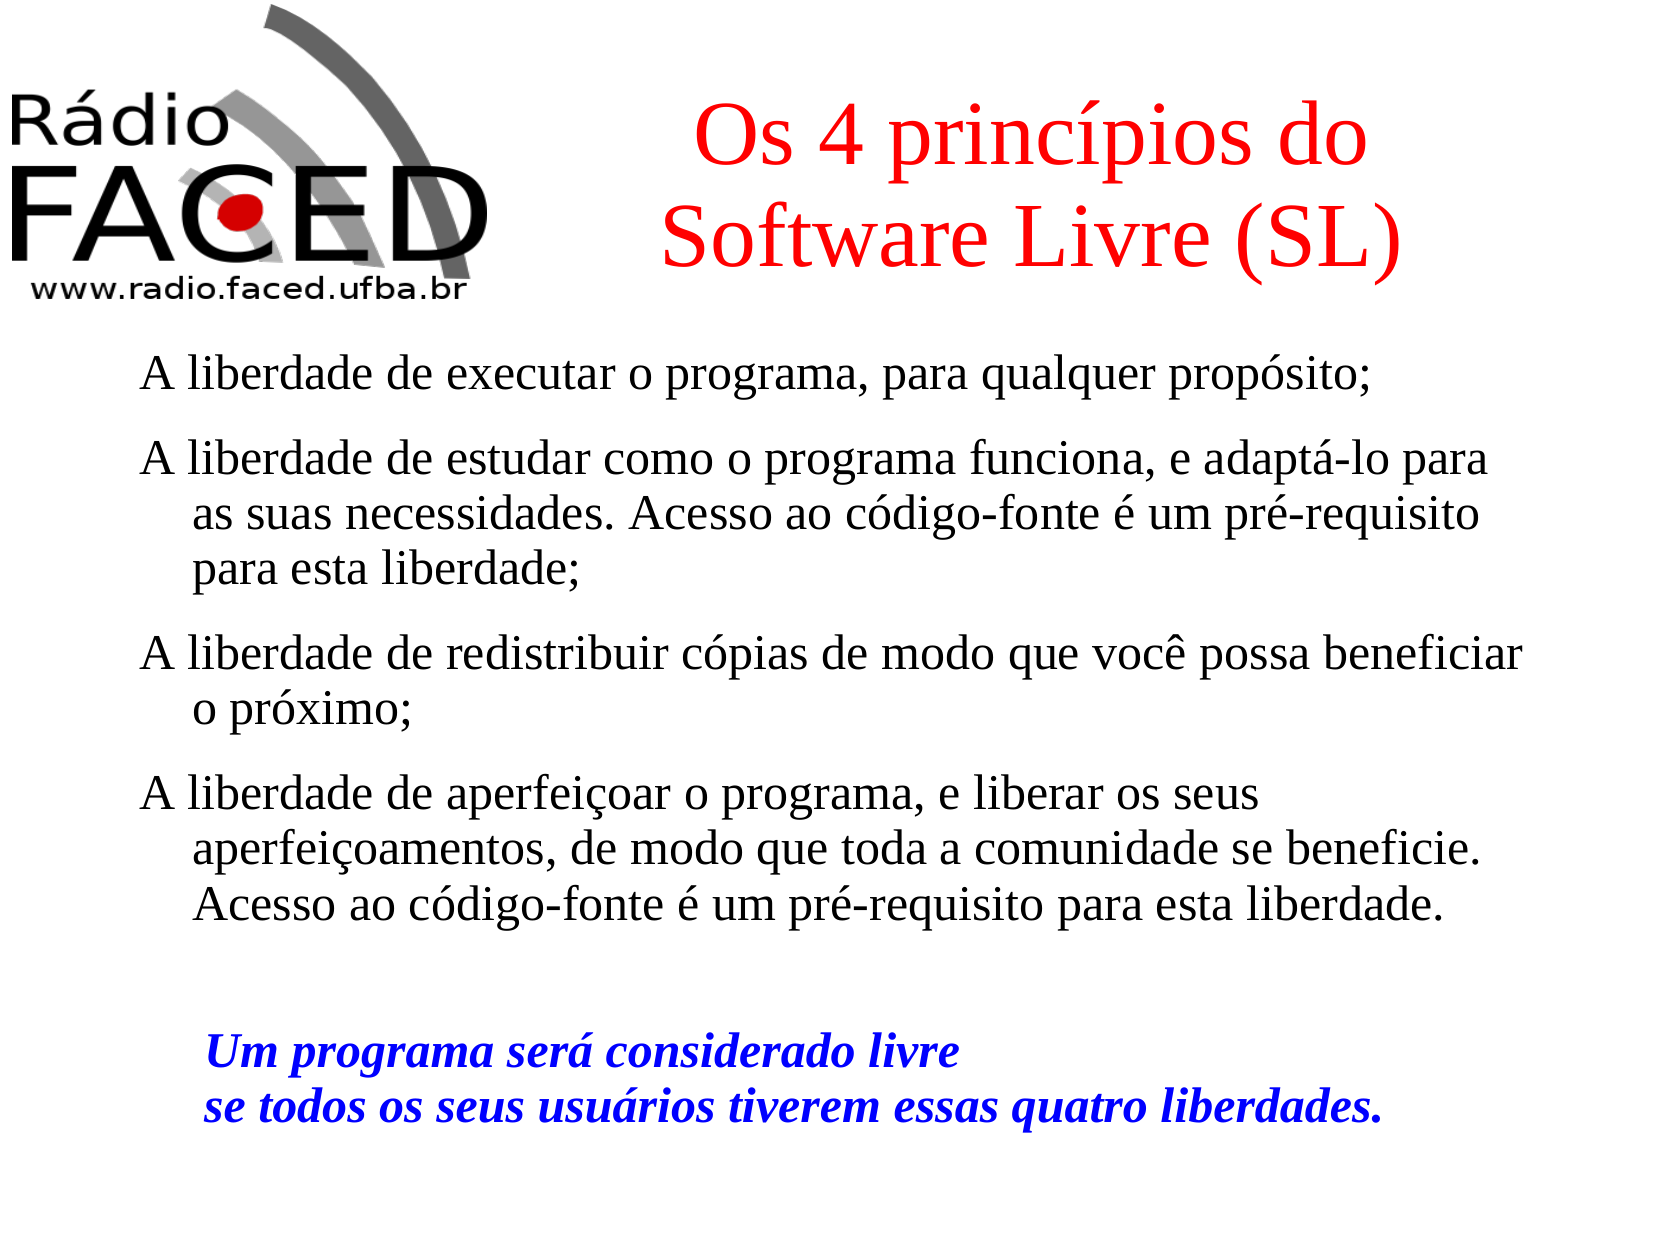

# Os 4 princípios do Software Livre (SL)
A liberdade de executar o programa, para qualquer propósito;
A liberdade de estudar como o programa funciona, e adaptá-lo para as suas necessidades. Acesso ao código-fonte é um pré-requisito para esta liberdade;
A liberdade de redistribuir cópias de modo que você possa beneficiar o próximo;
A liberdade de aperfeiçoar o programa, e liberar os seus aperfeiçoamentos, de modo que toda a comunidade se beneficie. Acesso ao código-fonte é um pré-requisito para esta liberdade.
Um programa será considerado livre
se todos os seus usuários tiverem essas quatro liberdades.